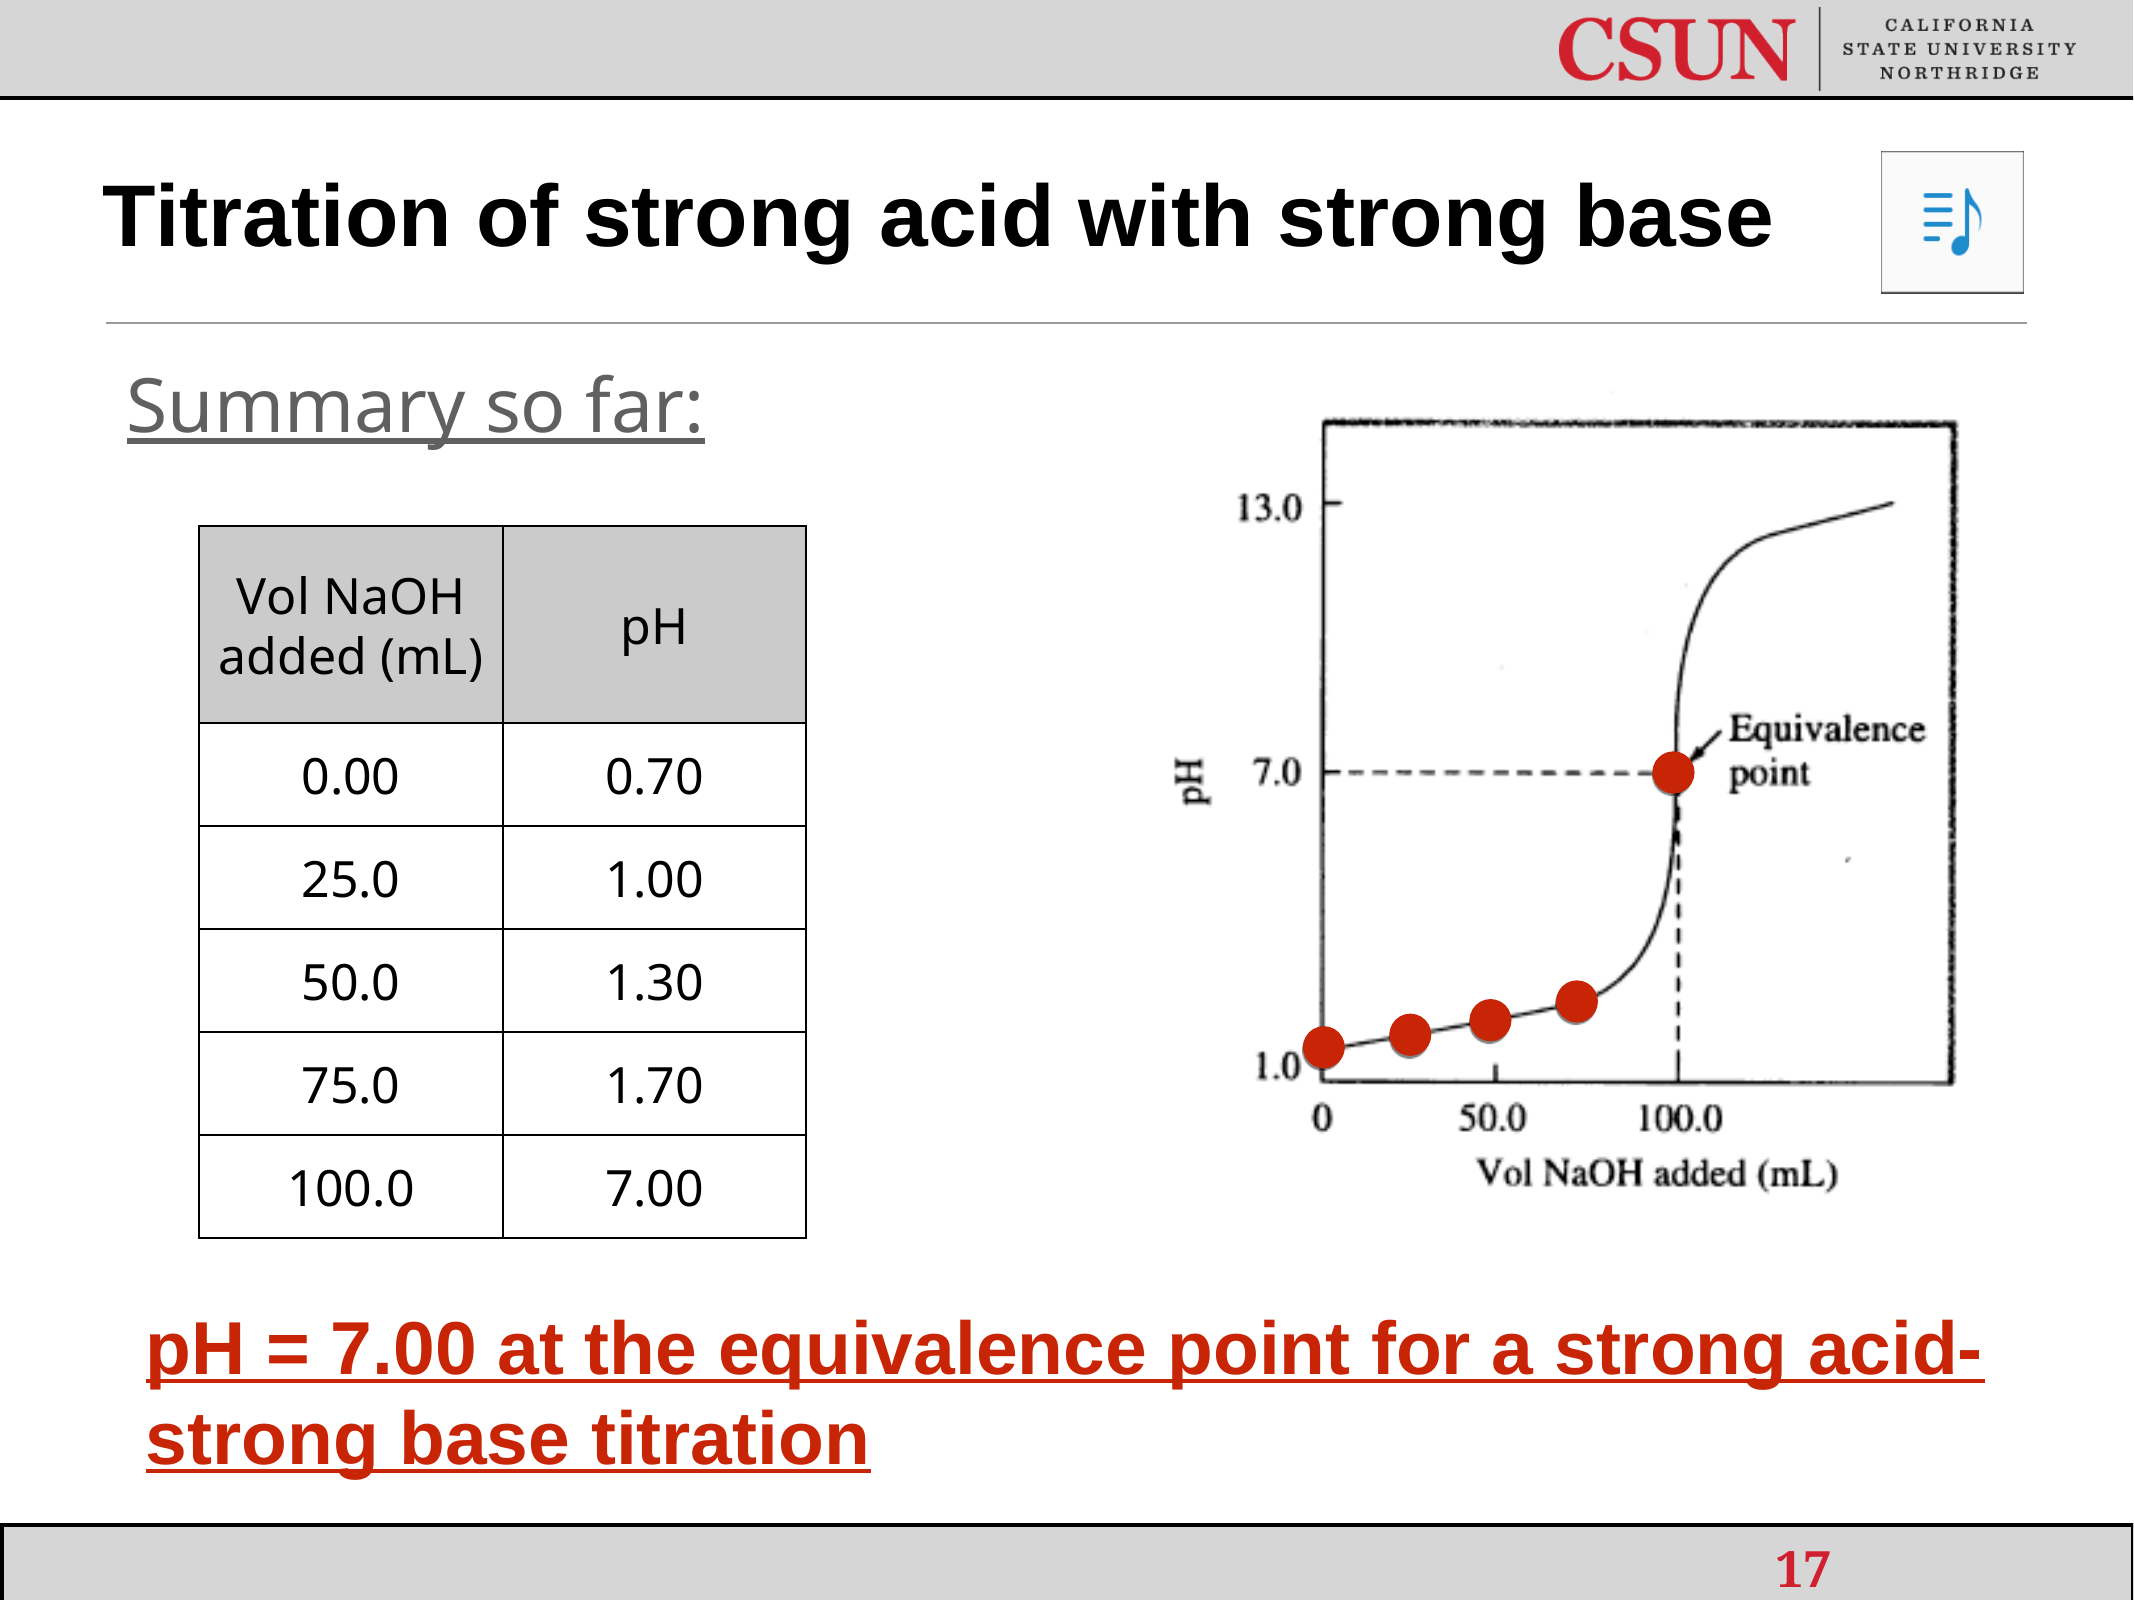

Titration of strong acid with strong base
Summary so far:
| Vol NaOH added (mL) | pH |
| --- | --- |
| 0.00 | 0.70 |
| 25.0 | 1.00 |
| 50.0 | 1.30 |
| 75.0 | 1.70 |
| 100.0 | 7.00 |
# pH = 7.00 at the equivalence point for a strong acid-strong base titration
17